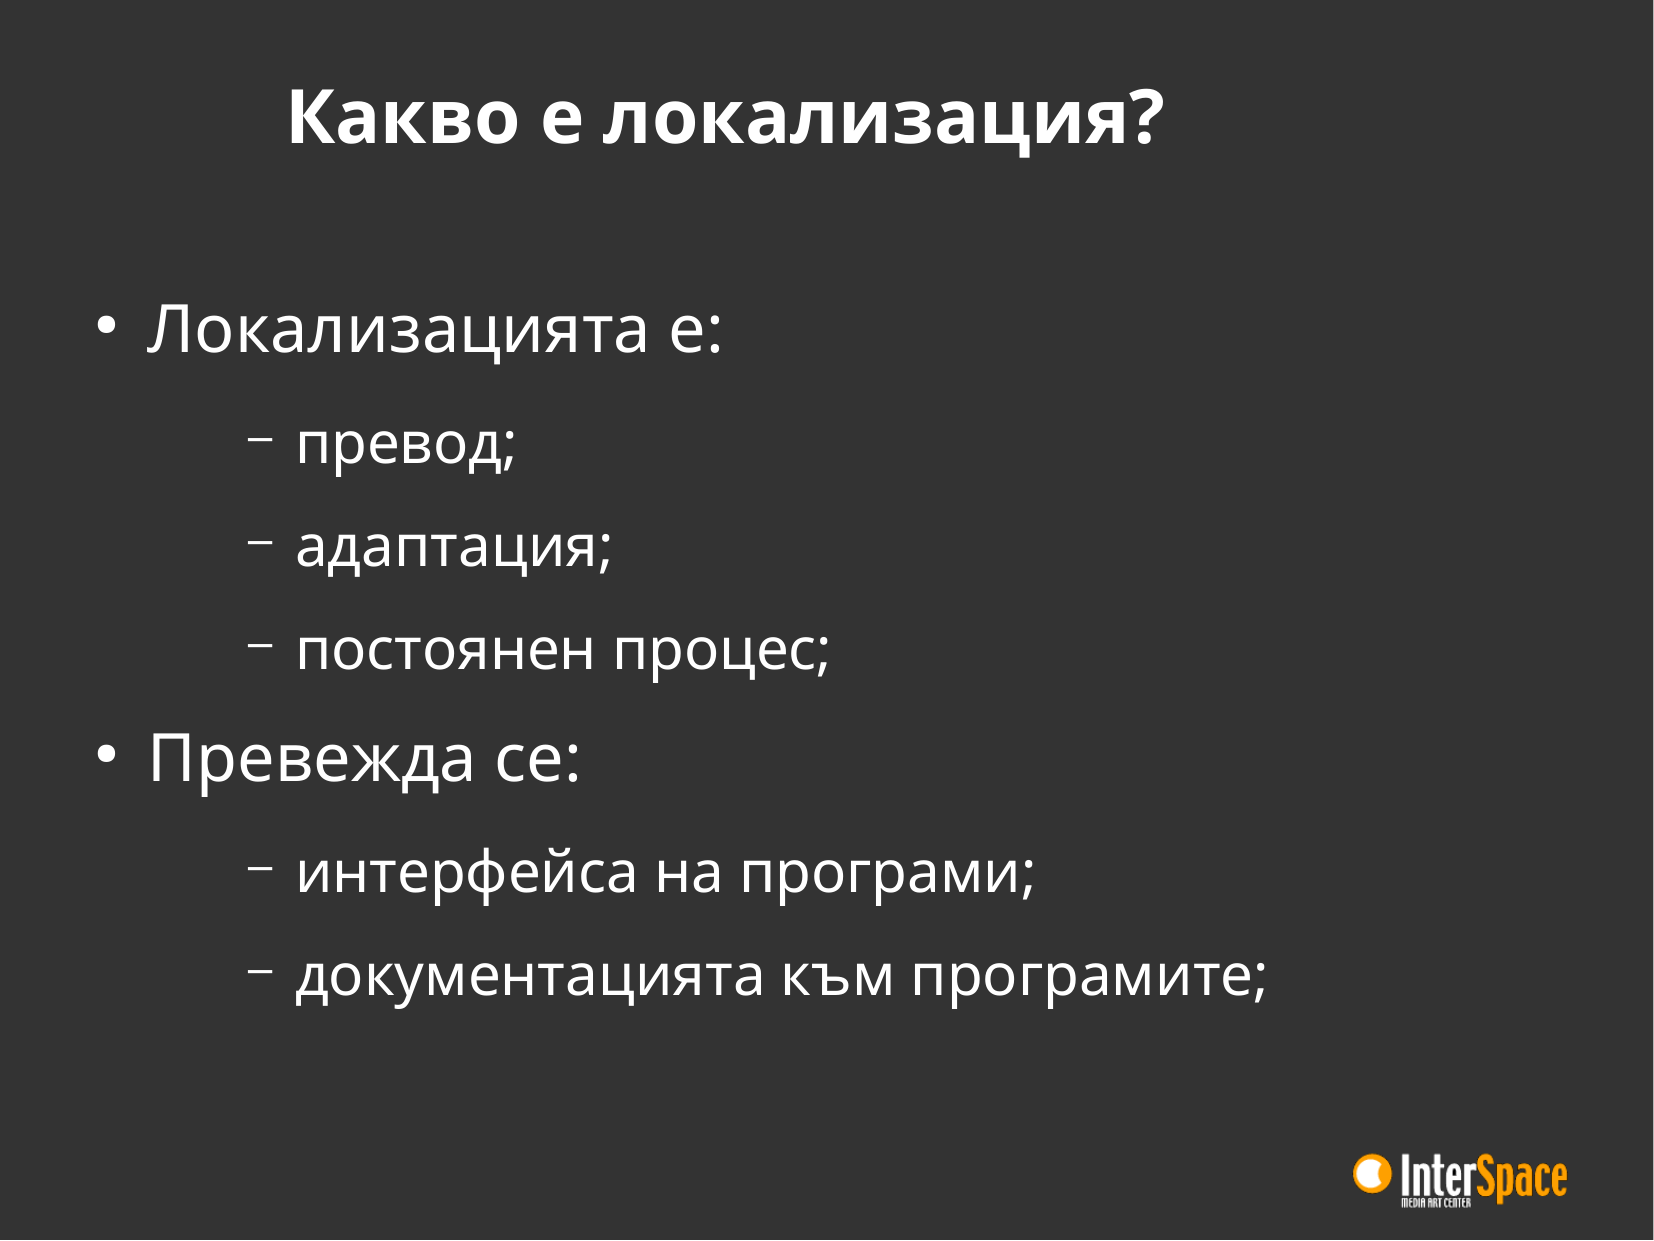

# Какво е локализация?
Локализацията е:
превод;
адаптация;
постоянен процес;
Превежда се:
интерфейса на програми;
документацията към програмите;